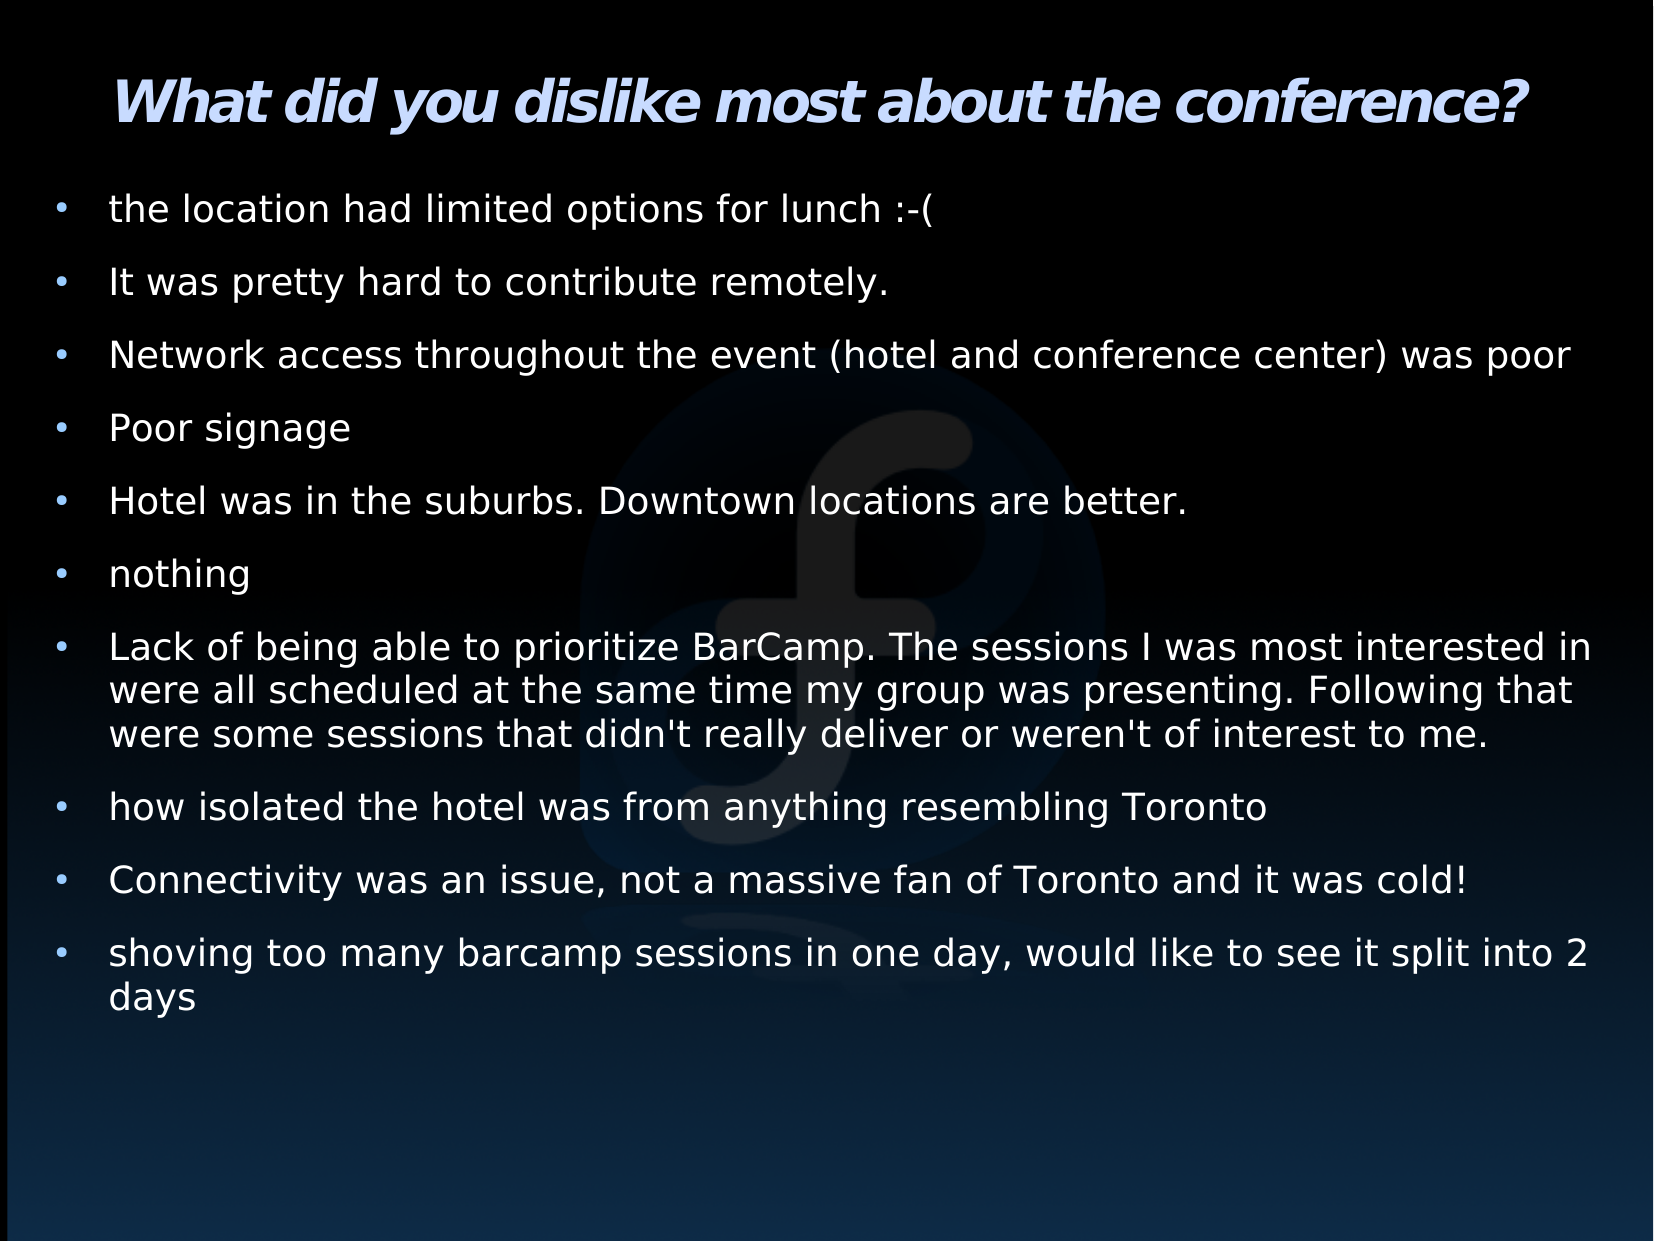

# What did you dislike most about the conference?
the location had limited options for lunch :-(
It was pretty hard to contribute remotely.
Network access throughout the event (hotel and conference center) was poor
Poor signage
Hotel was in the suburbs. Downtown locations are better.
nothing
Lack of being able to prioritize BarCamp. The sessions I was most interested in were all scheduled at the same time my group was presenting. Following that were some sessions that didn't really deliver or weren't of interest to me.
how isolated the hotel was from anything resembling Toronto
Connectivity was an issue, not a massive fan of Toronto and it was cold!
shoving too many barcamp sessions in one day, would like to see it split into 2 days